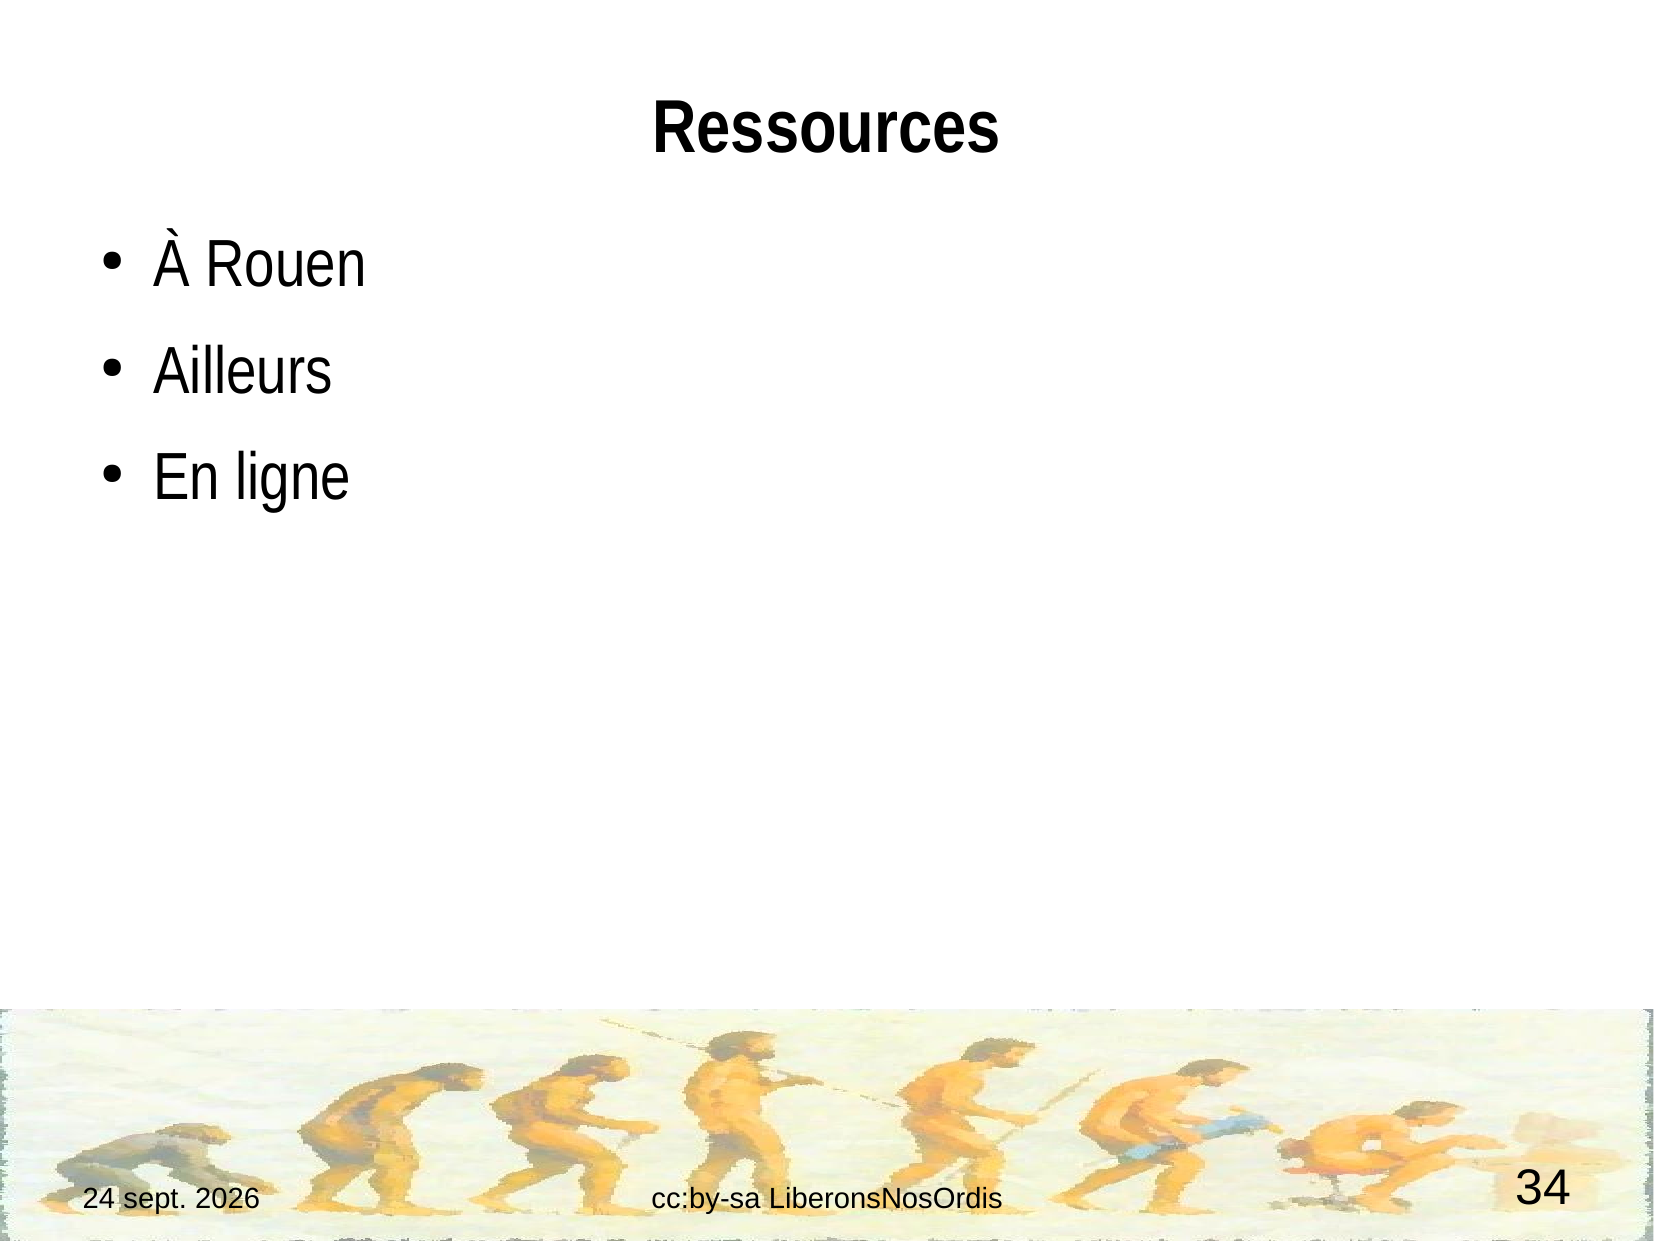

# Ressources
À Rouen
Ailleurs
En ligne
cc:by-sa LiberonsNosOrdis
34